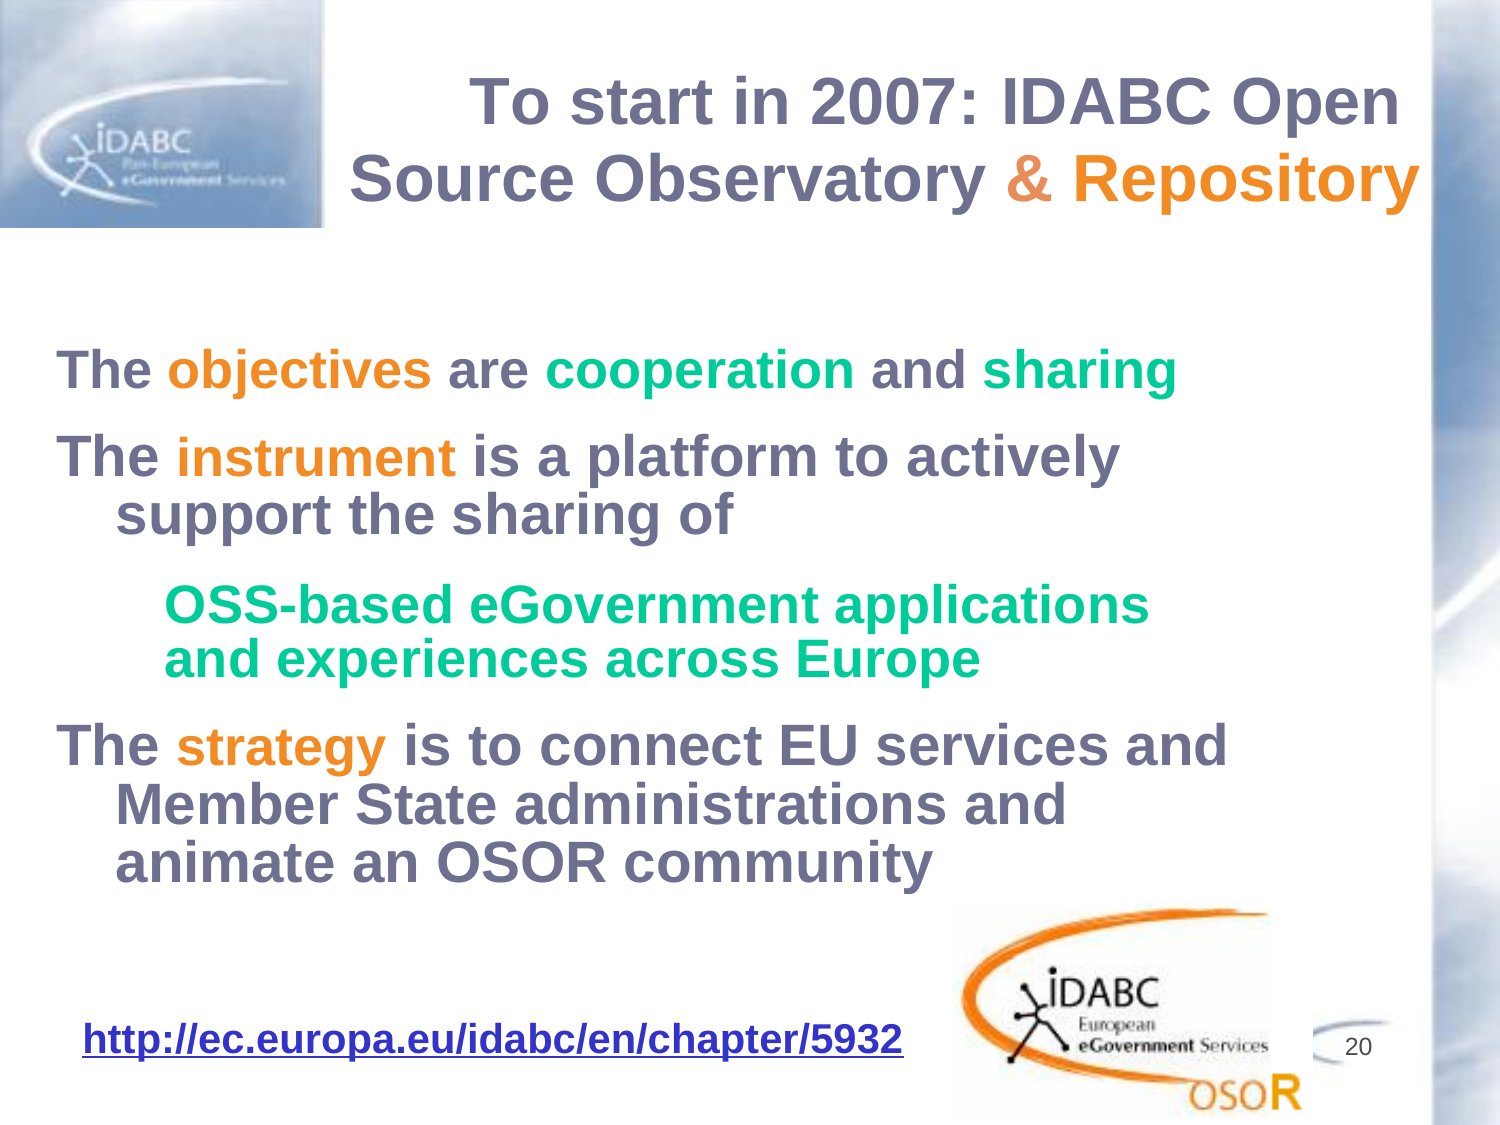

# To start in 2007: IDABC Open Source Observatory & Repository
The objectives are cooperation and sharing
The instrument is a platform to actively support the sharing of
OSS-based eGovernment applications
and experiences across Europe
The strategy is to connect EU services and Member State administrations and animate an OSOR community
http://ec.europa.eu/idabc/en/chapter/5932
20